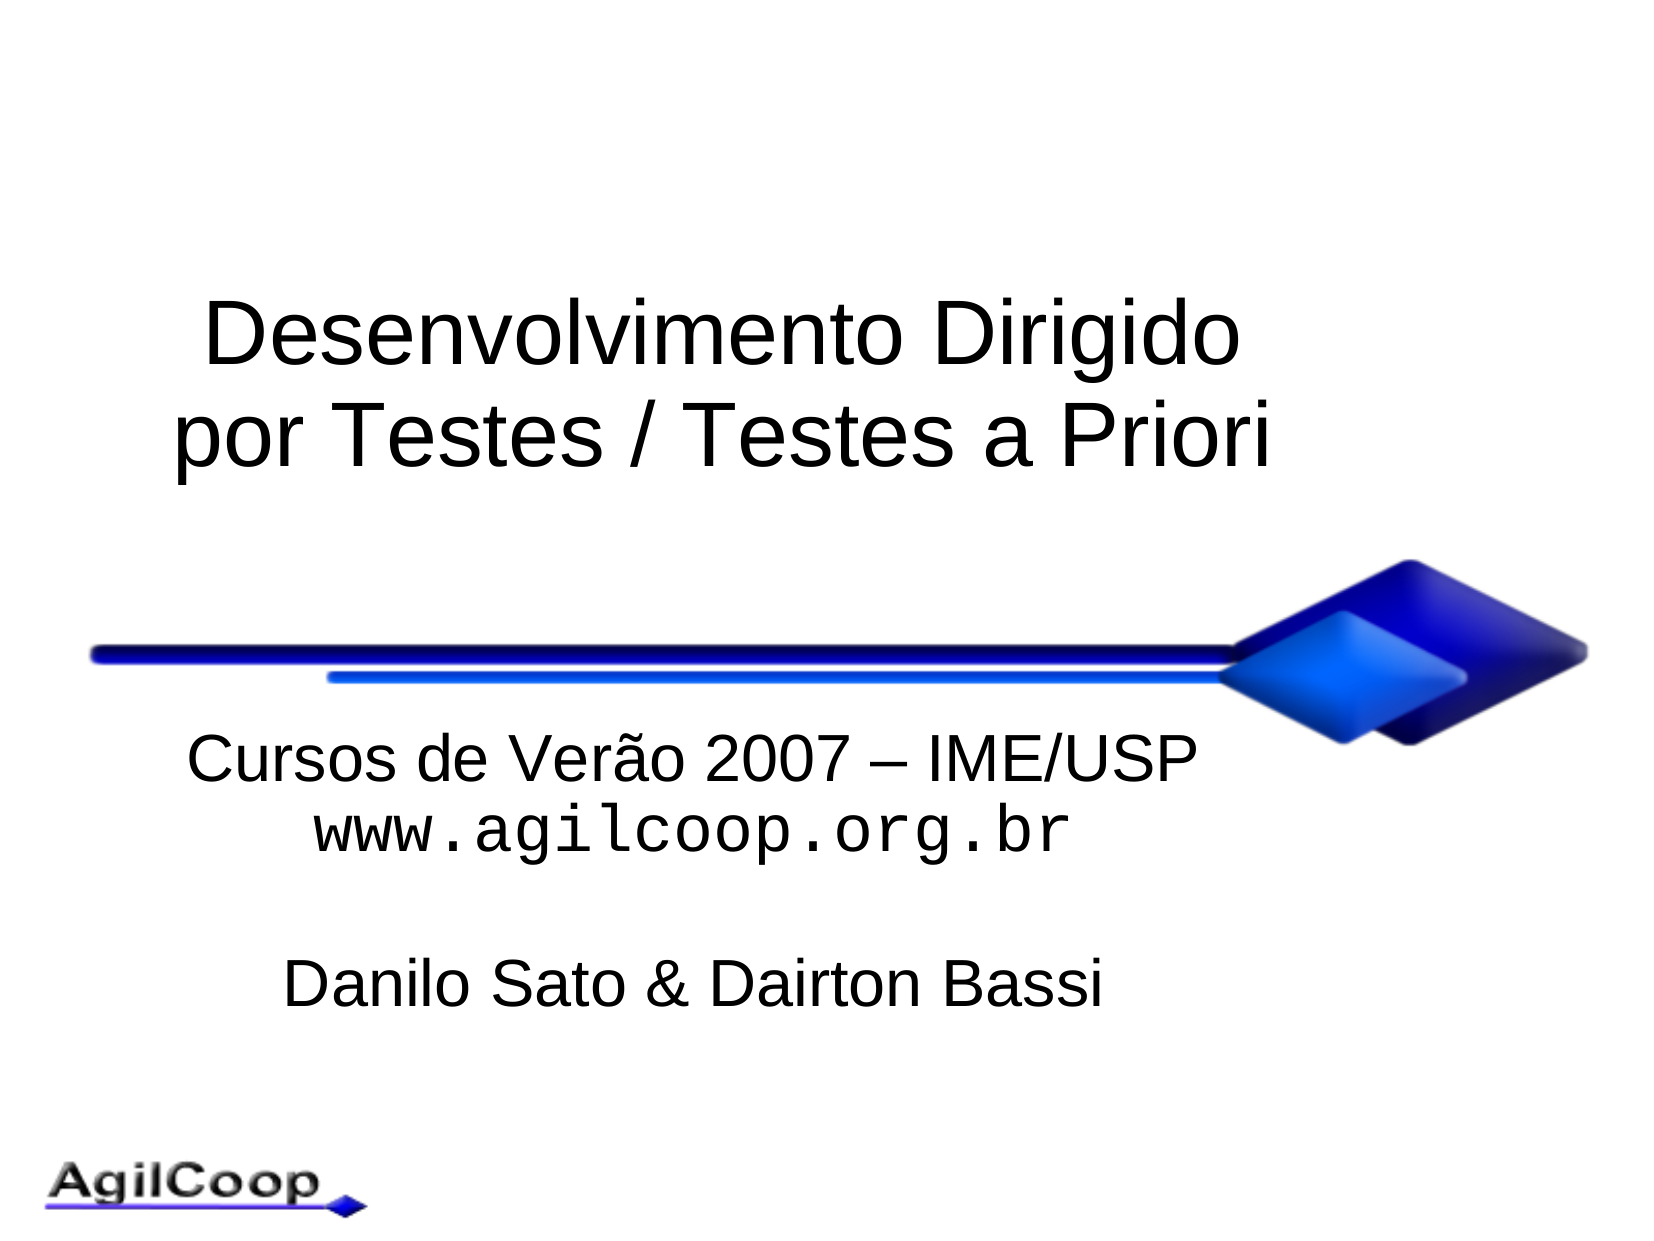

# Desenvolvimento Dirigido por Testes / Testes a Priori
Cursos de Verão 2007 – IME/USP
www.agilcoop.org.br
Danilo Sato & Dairton Bassi